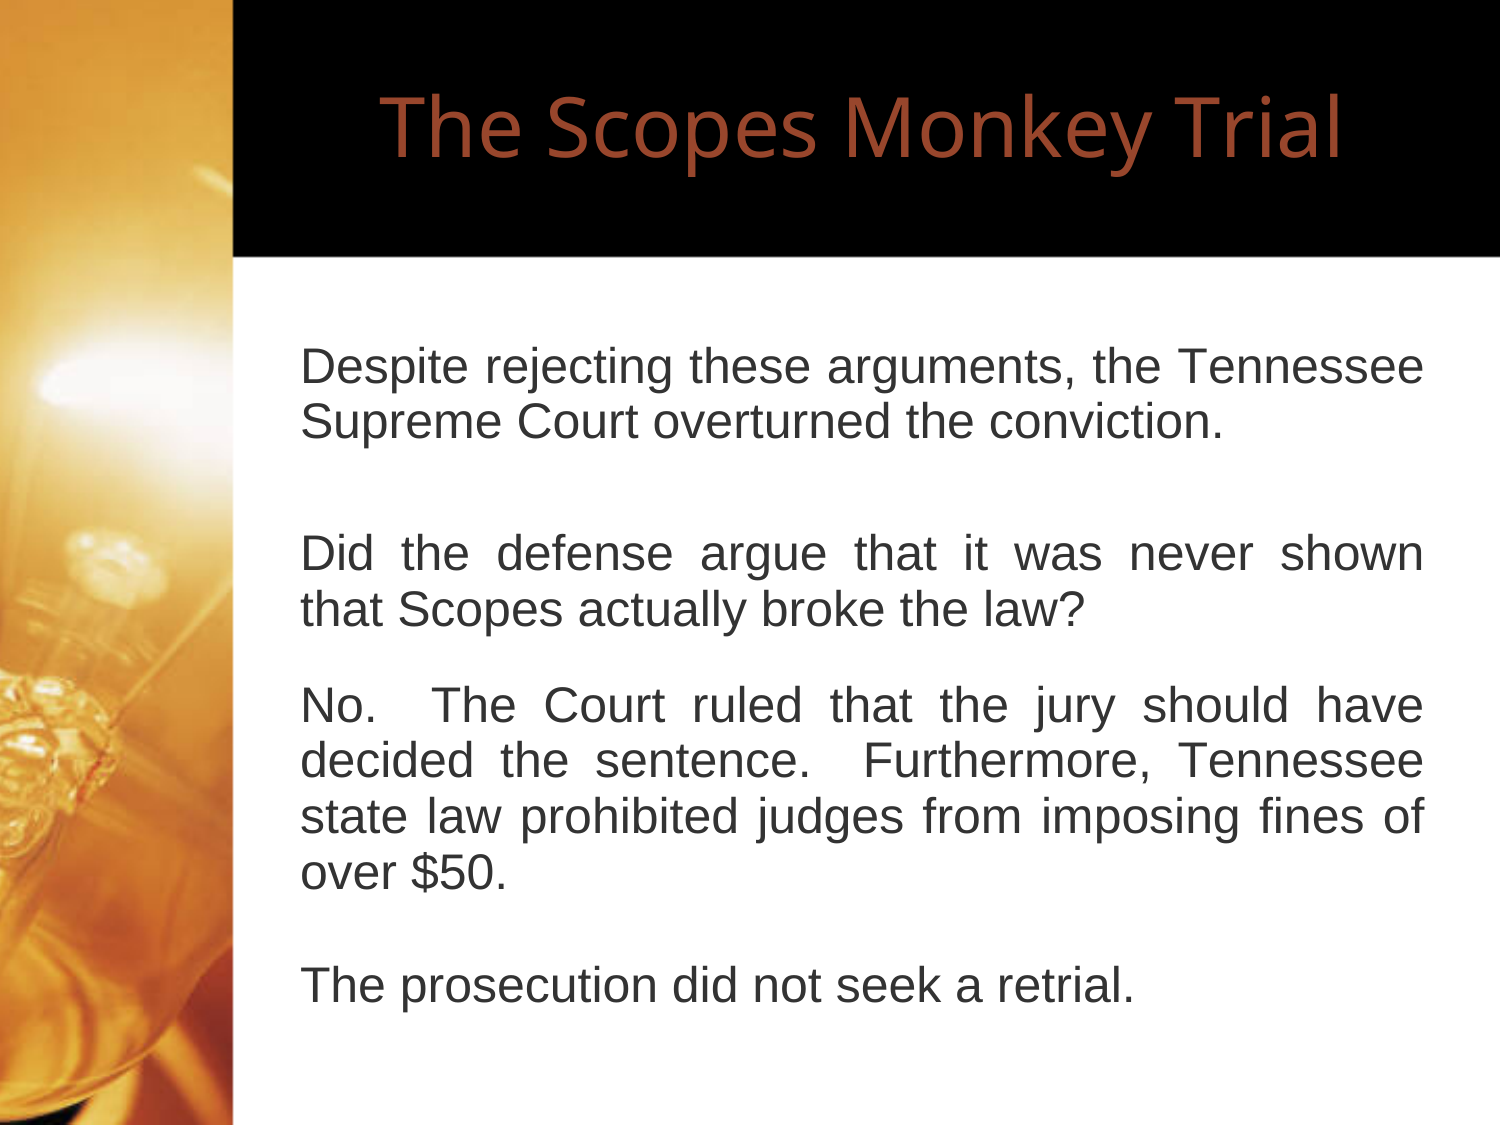

# The Scopes Monkey Trial
Despite rejecting these arguments, the Tennessee Supreme Court overturned the conviction.
Did the defense argue that it was never shown that Scopes actually broke the law?
No. The Court ruled that the jury should have decided the sentence. Furthermore, Tennessee state law prohibited judges from imposing fines of over $50.
The prosecution did not seek a retrial.